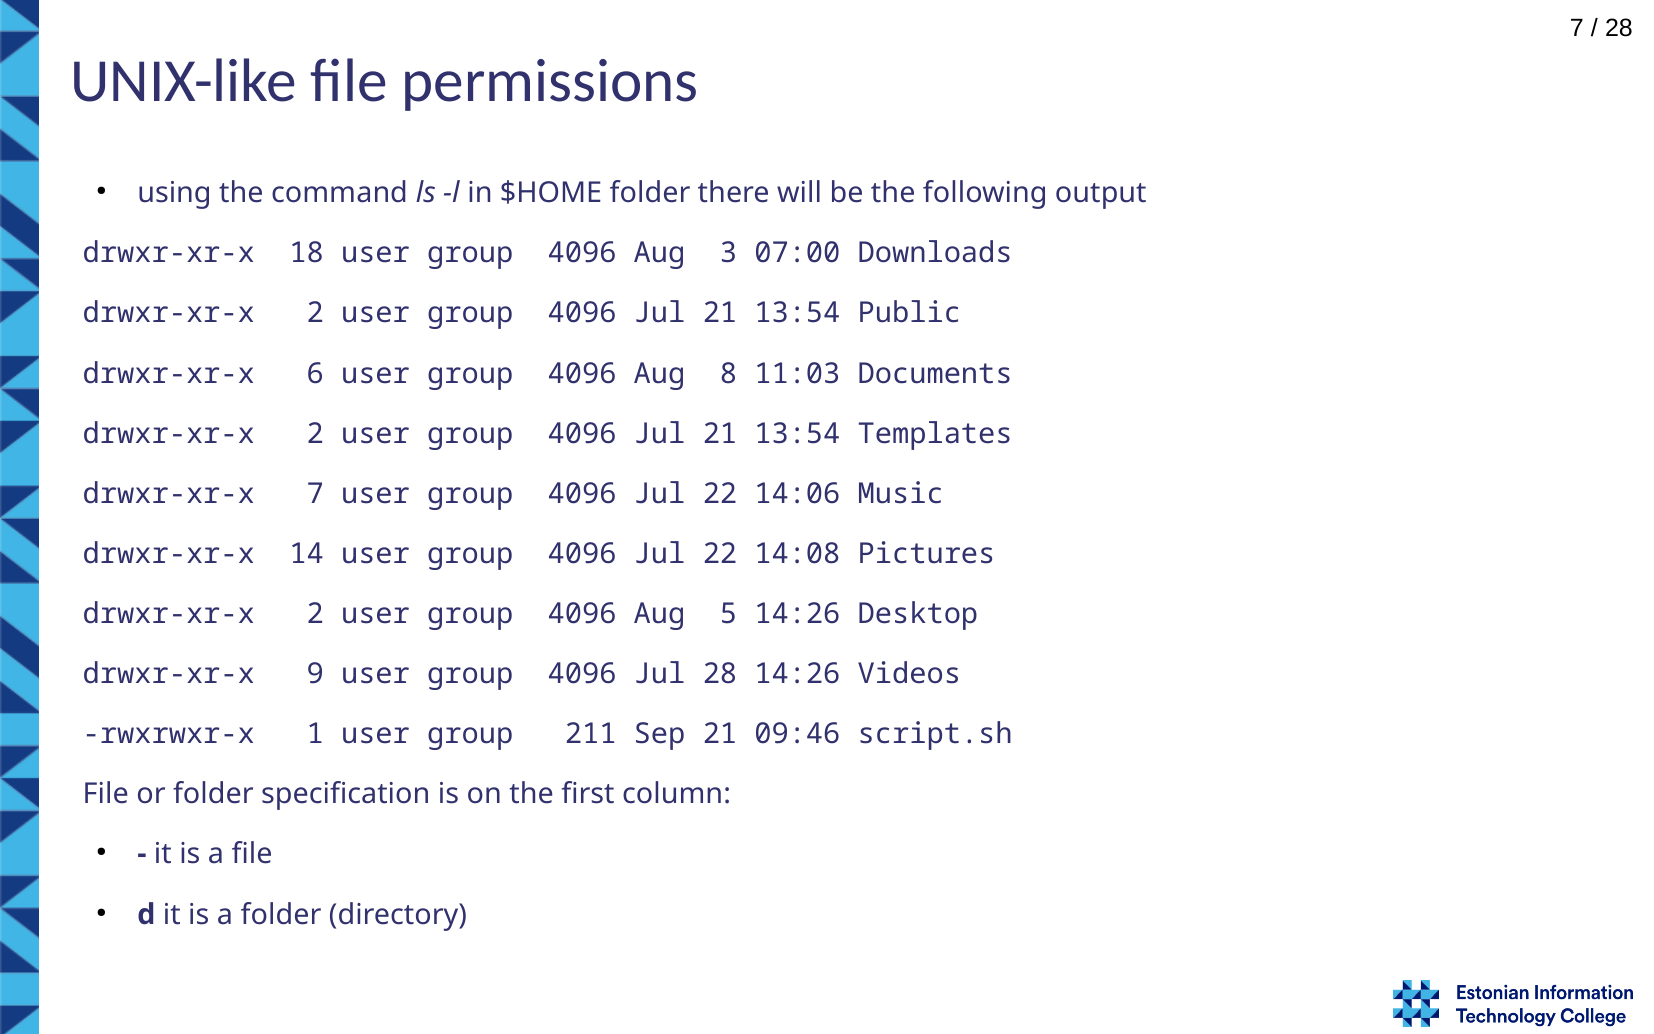

# UNIX-like file permissions
using the command ls -l in $HOME folder there will be the following output
drwxr-xr-x 18 user group 4096 Aug 3 07:00 Downloads
drwxr-xr-x 2 user group 4096 Jul 21 13:54 Public
drwxr-xr-x 6 user group 4096 Aug 8 11:03 Documents
drwxr-xr-x 2 user group 4096 Jul 21 13:54 Templates
drwxr-xr-x 7 user group 4096 Jul 22 14:06 Music
drwxr-xr-x 14 user group 4096 Jul 22 14:08 Pictures
drwxr-xr-x 2 user group 4096 Aug 5 14:26 Desktop
drwxr-xr-x 9 user group 4096 Jul 28 14:26 Videos
-rwxrwxr-x 1 user group 211 Sep 21 09:46 script.sh
File or folder specification is on the first column:
- it is a file
d it is a folder (directory)